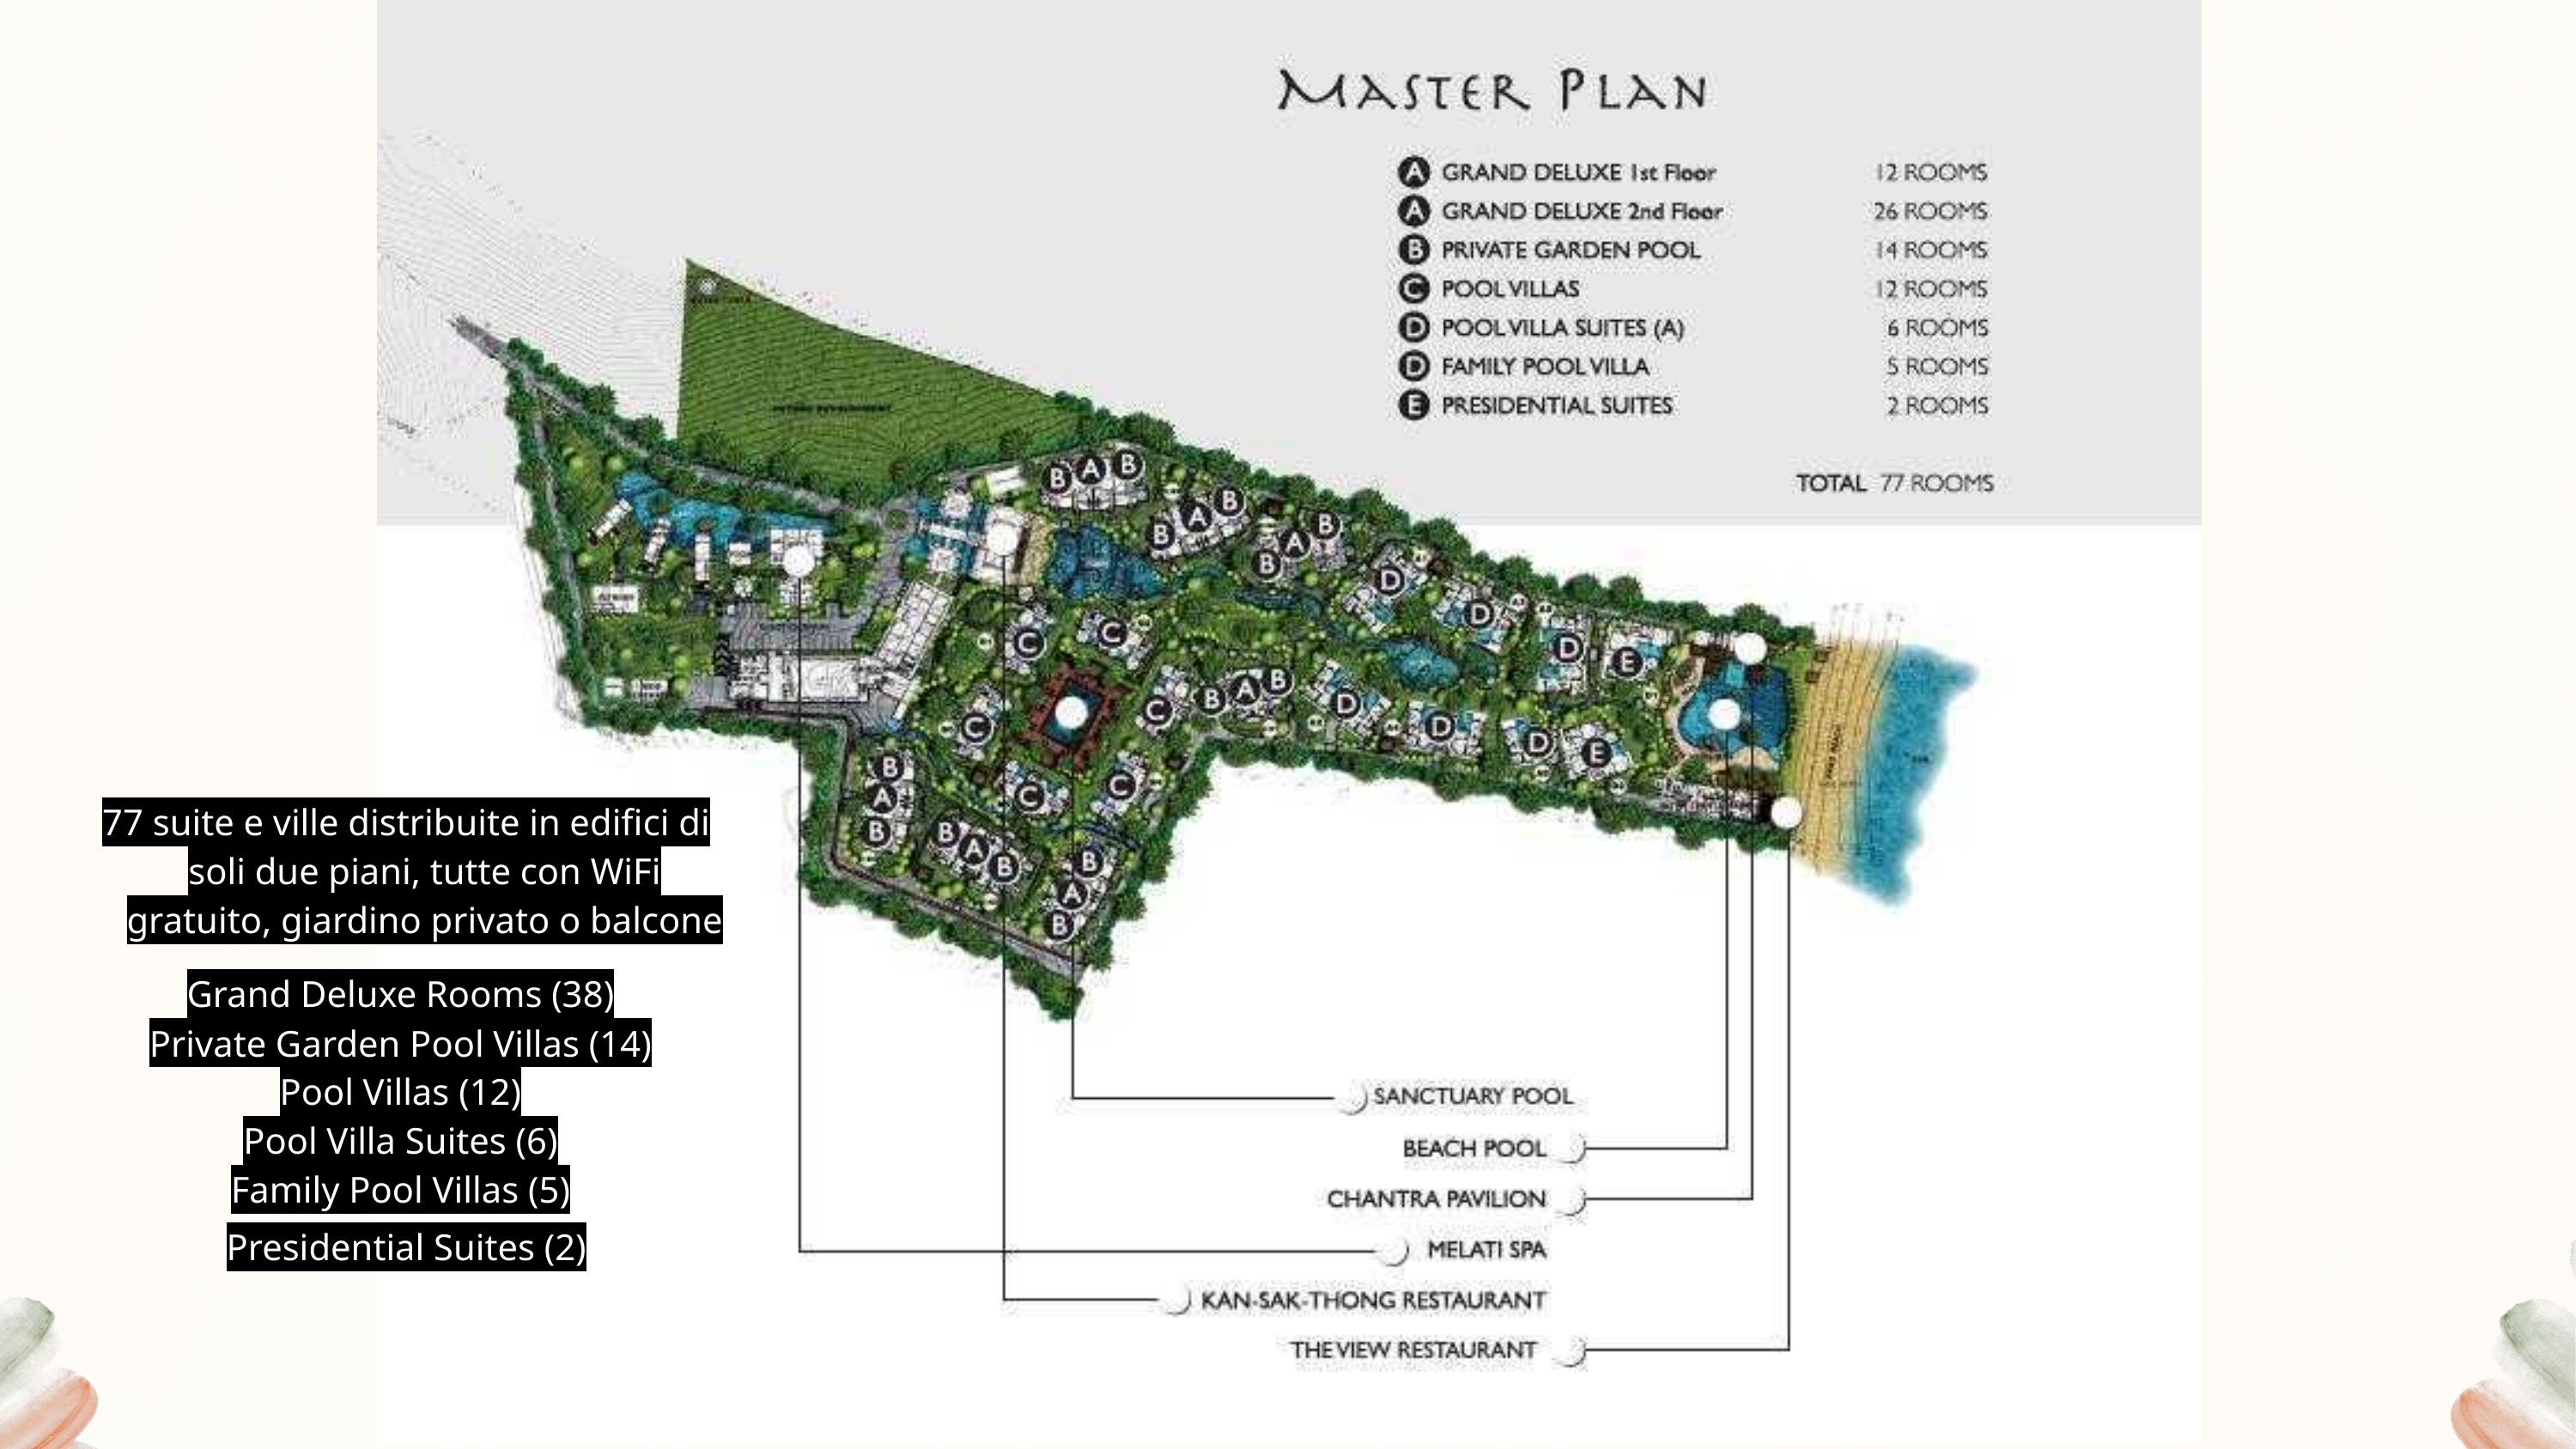

77 suite e ville distribuite in edifici di soli due piani, tutte con WiFi gratuito, giardino privato o balcone
Grand Deluxe Rooms (38)
Private Garden Pool Villas (14)
Pool Villas (12)
Pool Villa Suites (6)
Family Pool Villas (5)
Presidential Suites (2)